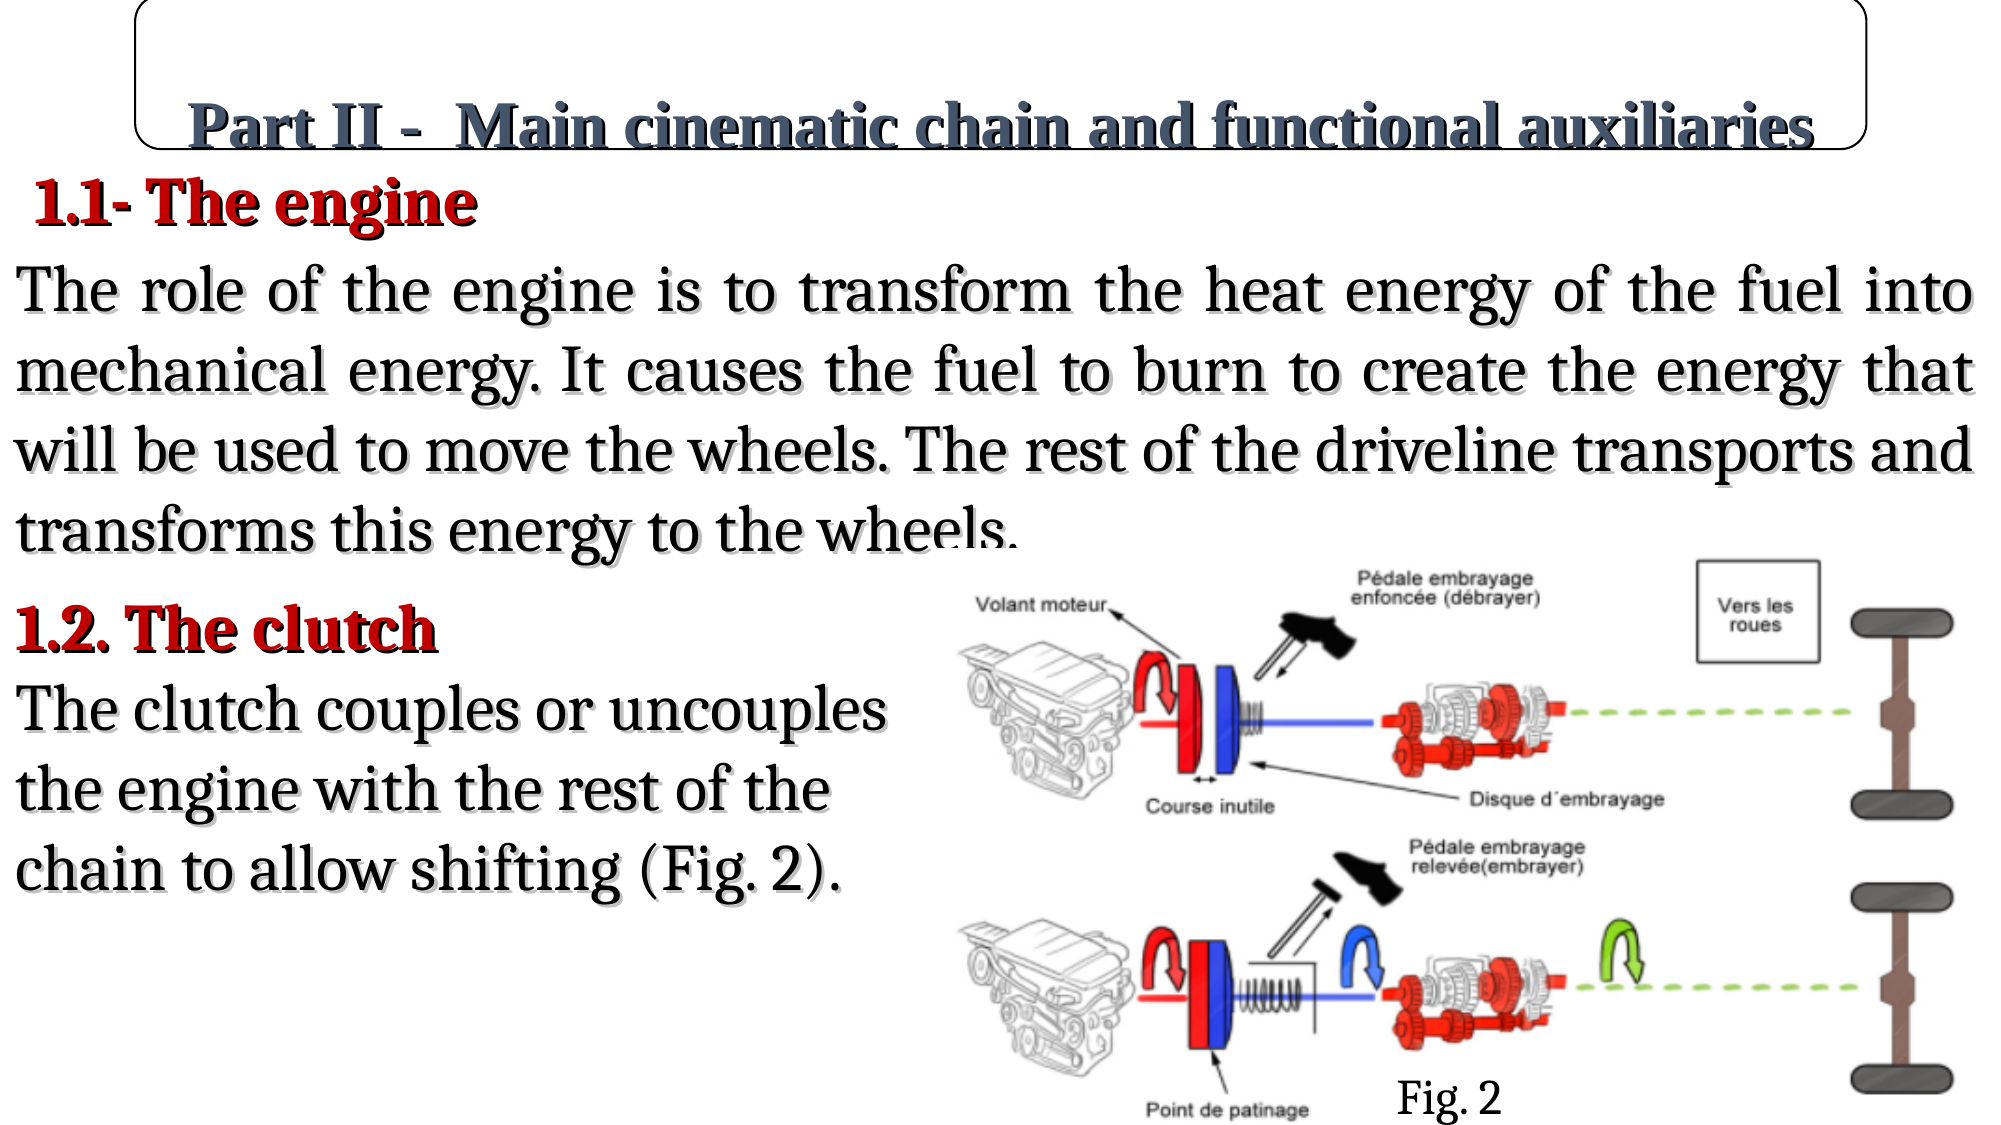

Part II - Main cinematic chain and functional auxiliaries
1.1- The engine
The role of the engine is to transform the heat energy of the fuel into mechanical energy. It causes the fuel to burn to create the energy that will be used to move the wheels. The rest of the driveline transports and transforms this energy to the wheels.
1.2. The clutch
The clutch couples or uncouples the engine with the rest of the chain to allow shifting (Fig. 2).
Fig. 2